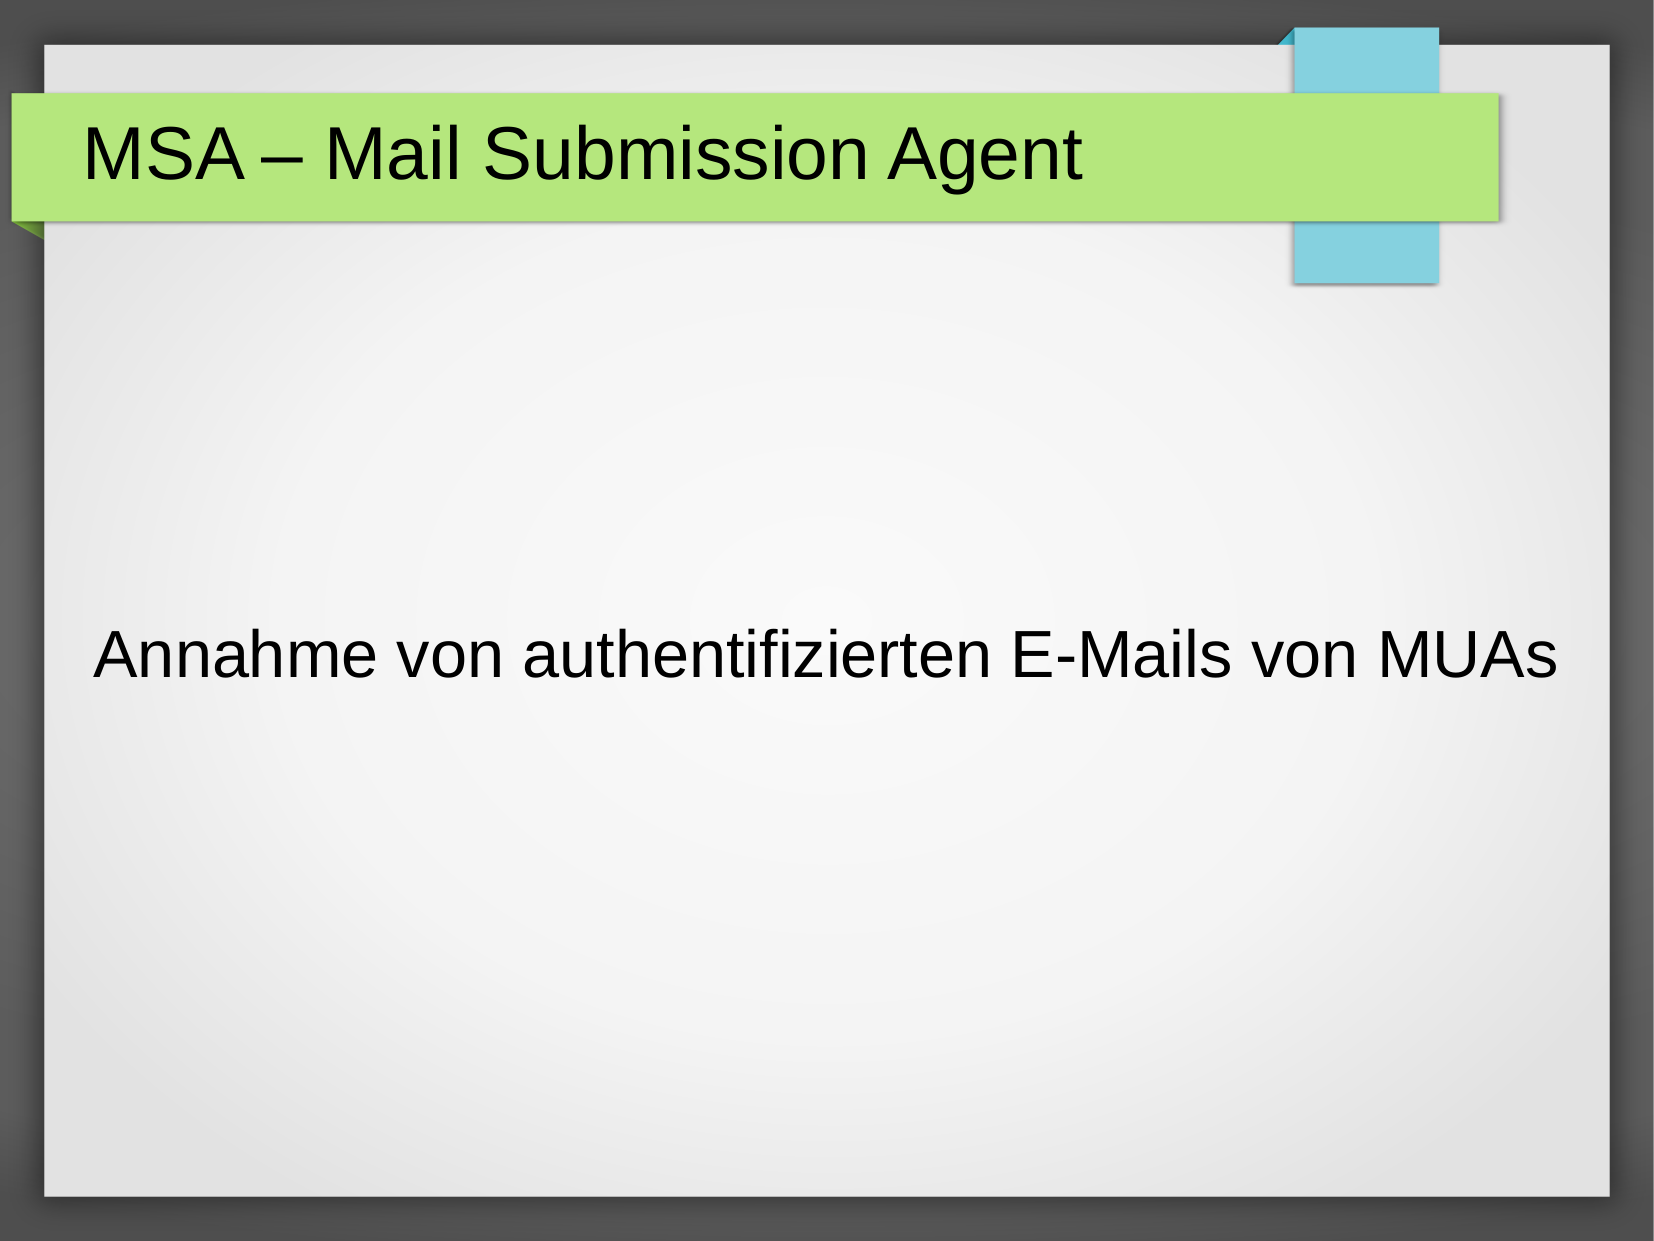

# MSA – Mail Submission Agent
Annahme von authentifizierten E-Mails von MUAs